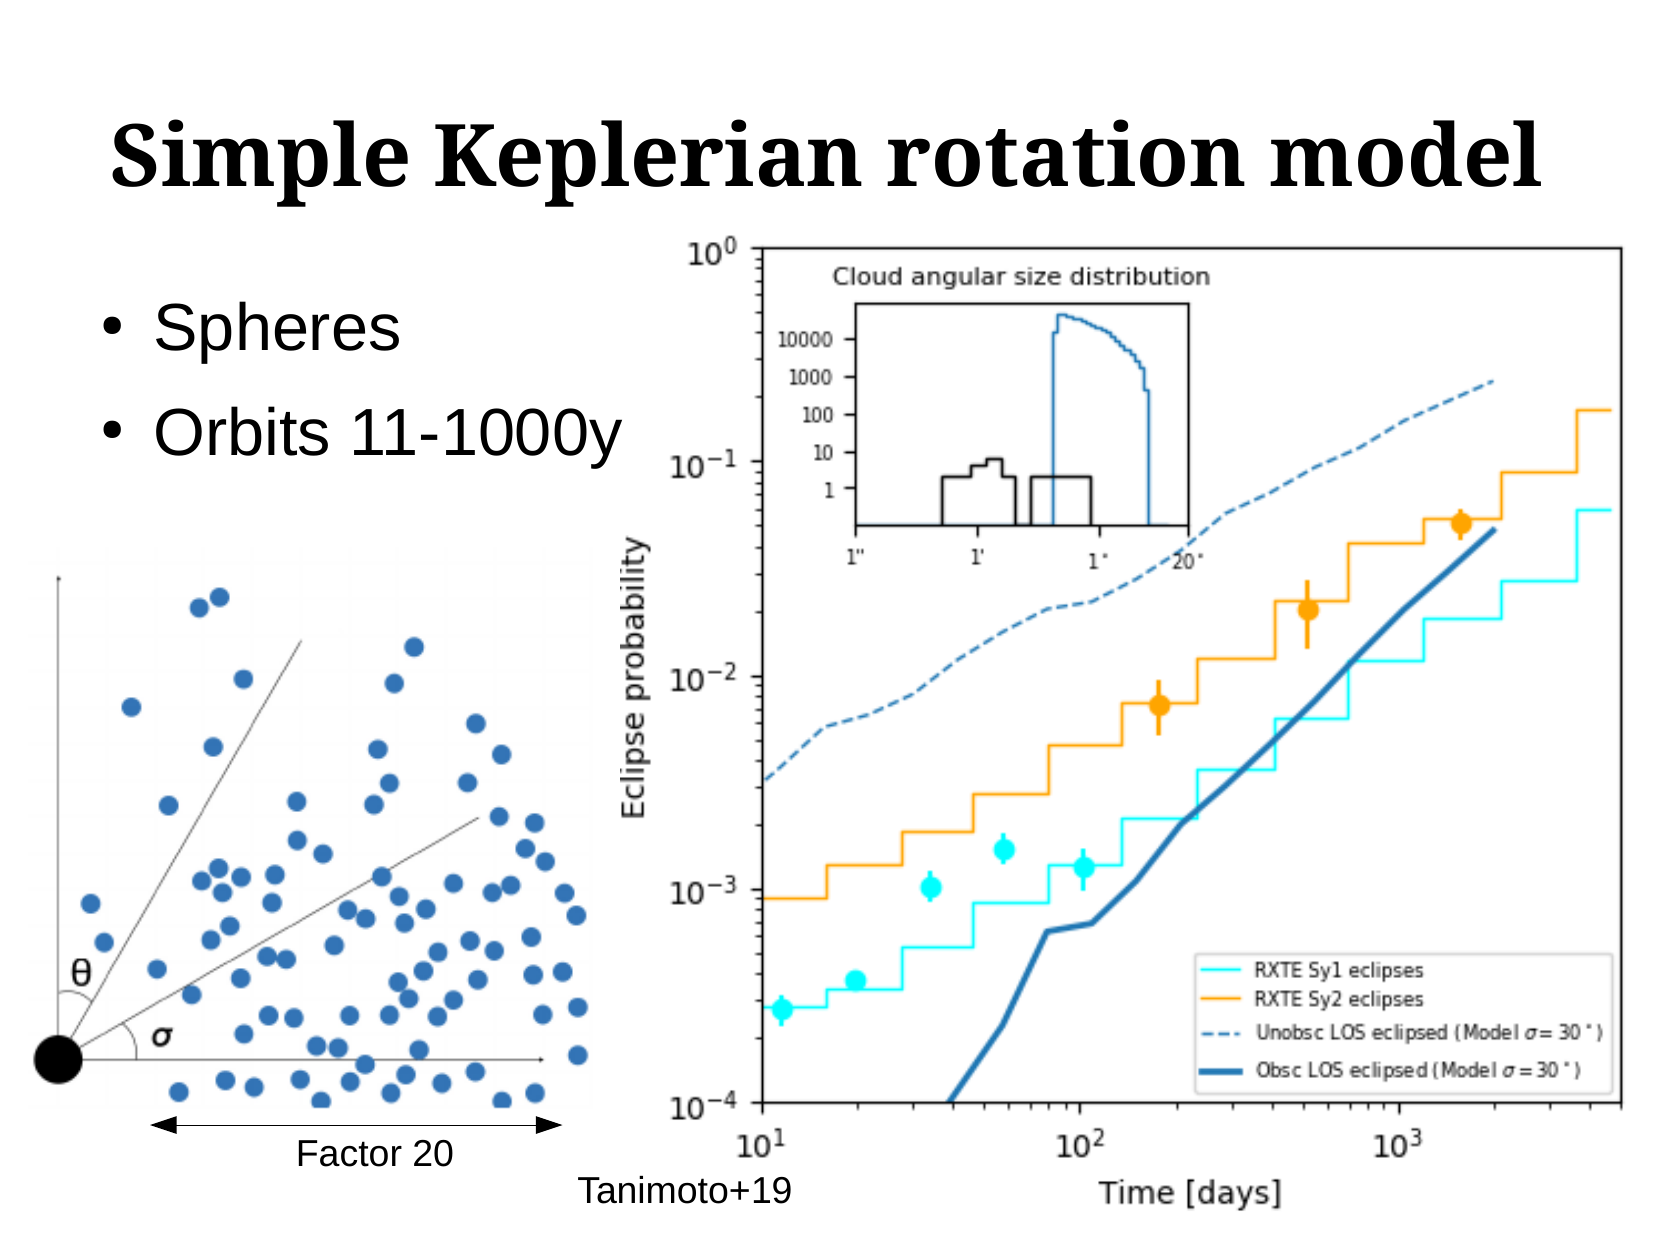

# Simple Keplerian rotation model
Spheres
Orbits 11-1000y
Factor 20
Tanimoto+19